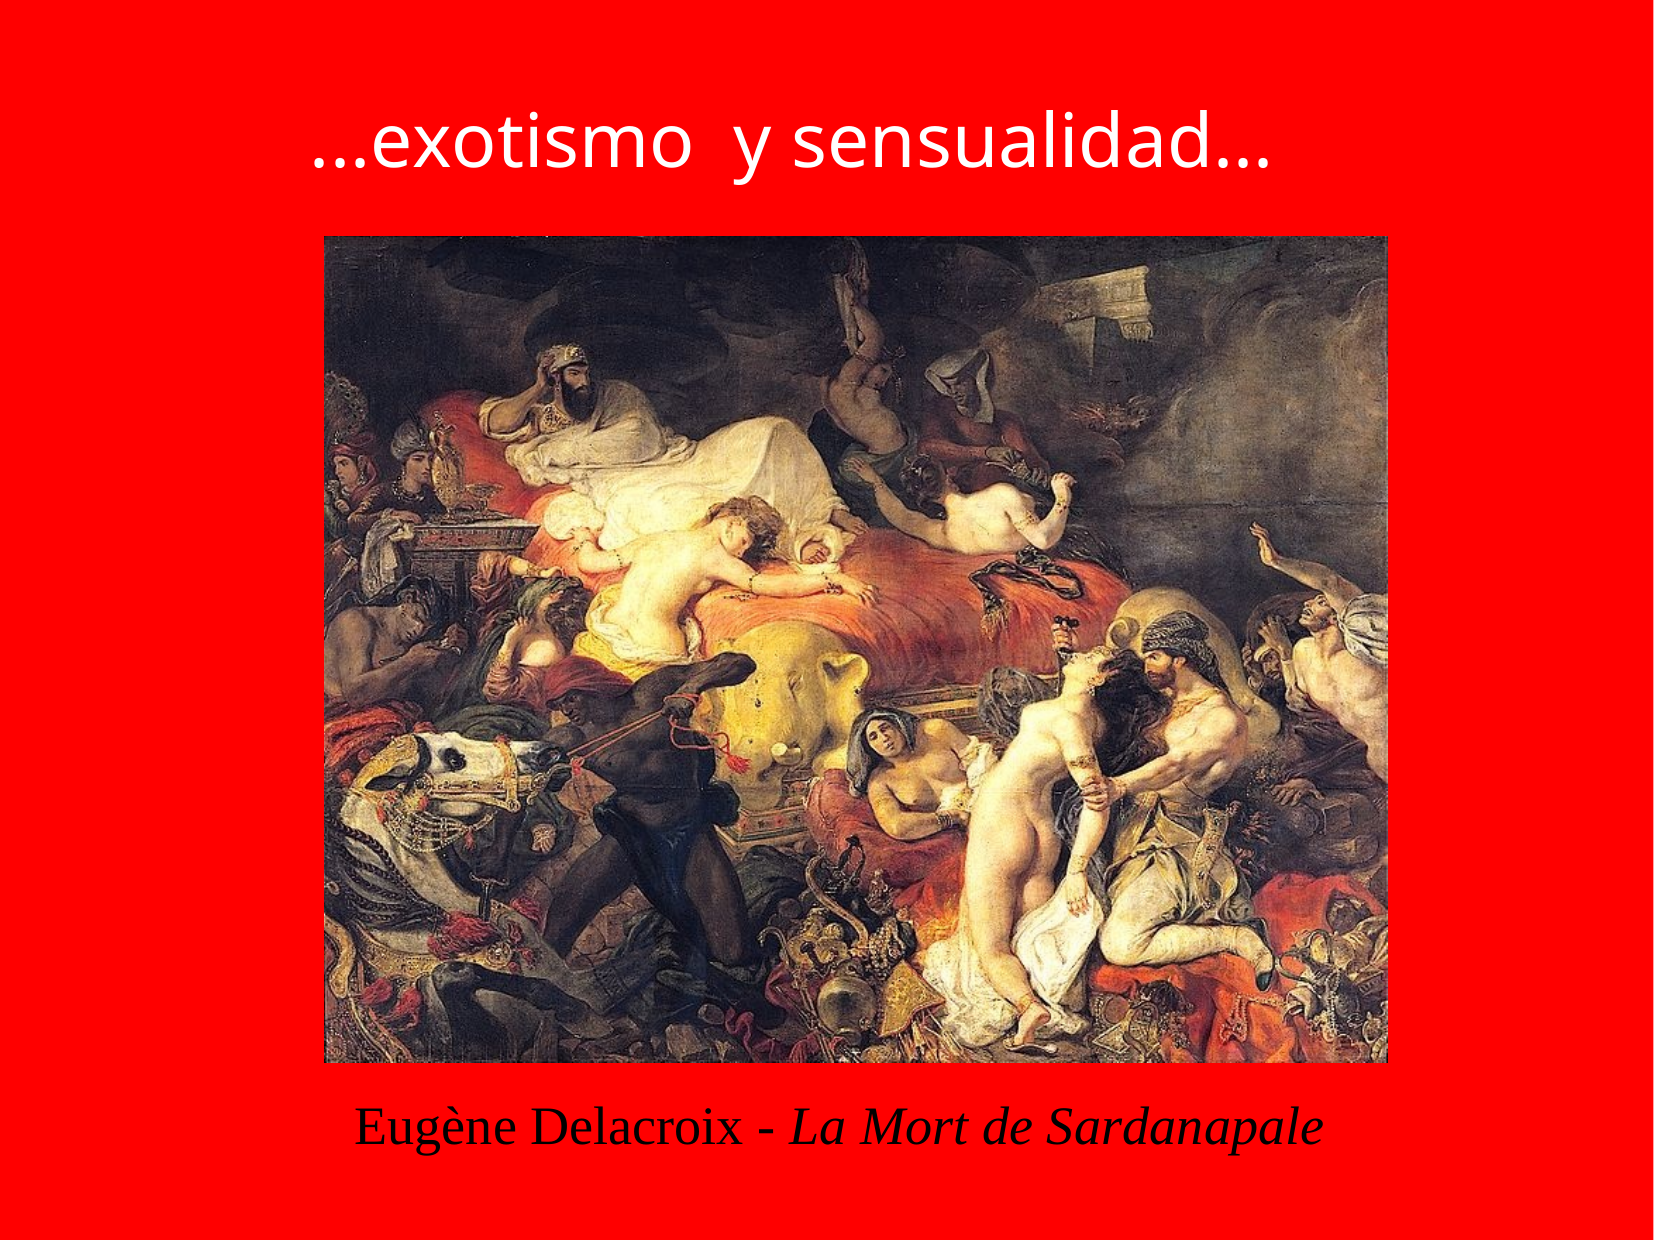

...exotismo y sensualidad...
Eugène Delacroix - La Mort de Sardanapale